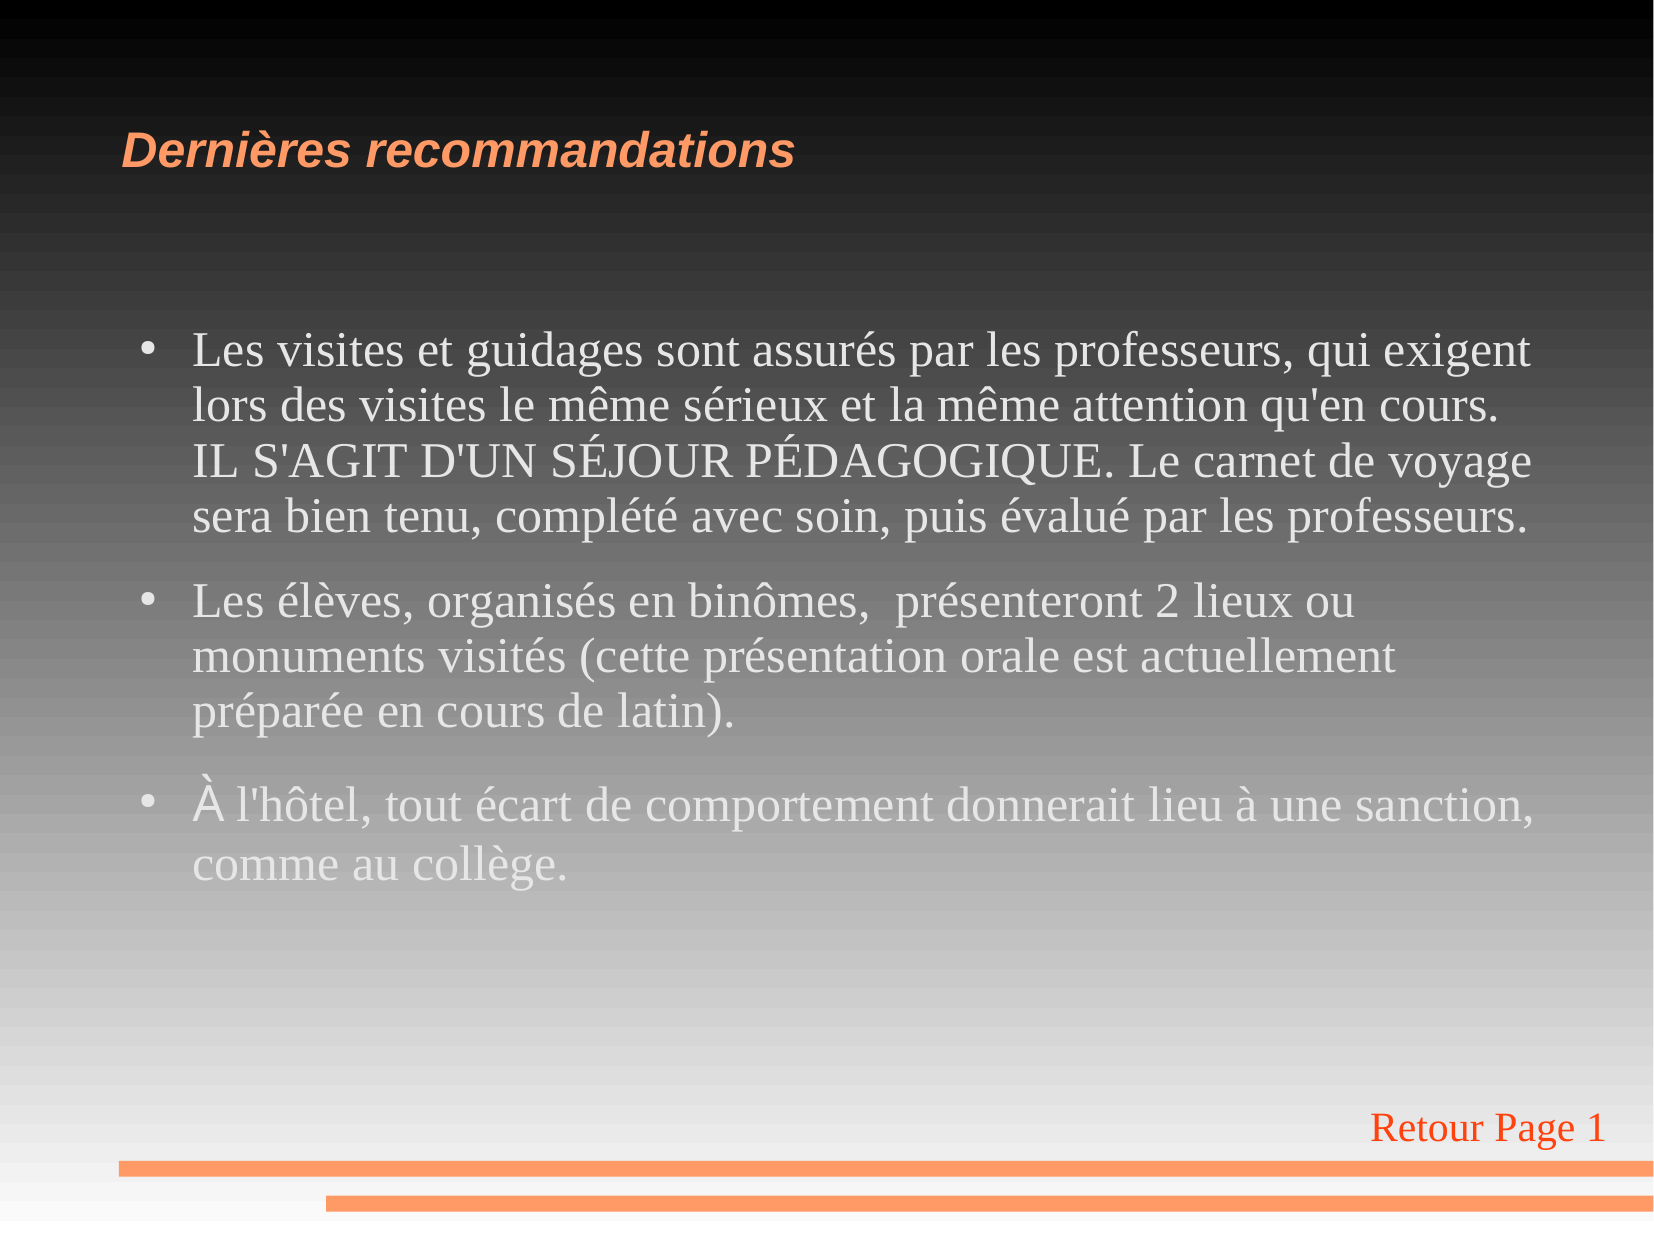

# Dernières recommandations
Les visites et guidages sont assurés par les professeurs, qui exigent lors des visites le même sérieux et la même attention qu'en cours. IL S'AGIT D'UN SÉJOUR PÉDAGOGIQUE. Le carnet de voyage sera bien tenu, complété avec soin, puis évalué par les professeurs.
Les élèves, organisés en binômes, présenteront 2 lieux ou monuments visités (cette présentation orale est actuellement préparée en cours de latin).
À l'hôtel, tout écart de comportement donnerait lieu à une sanction, comme au collège.
Retour Page 1